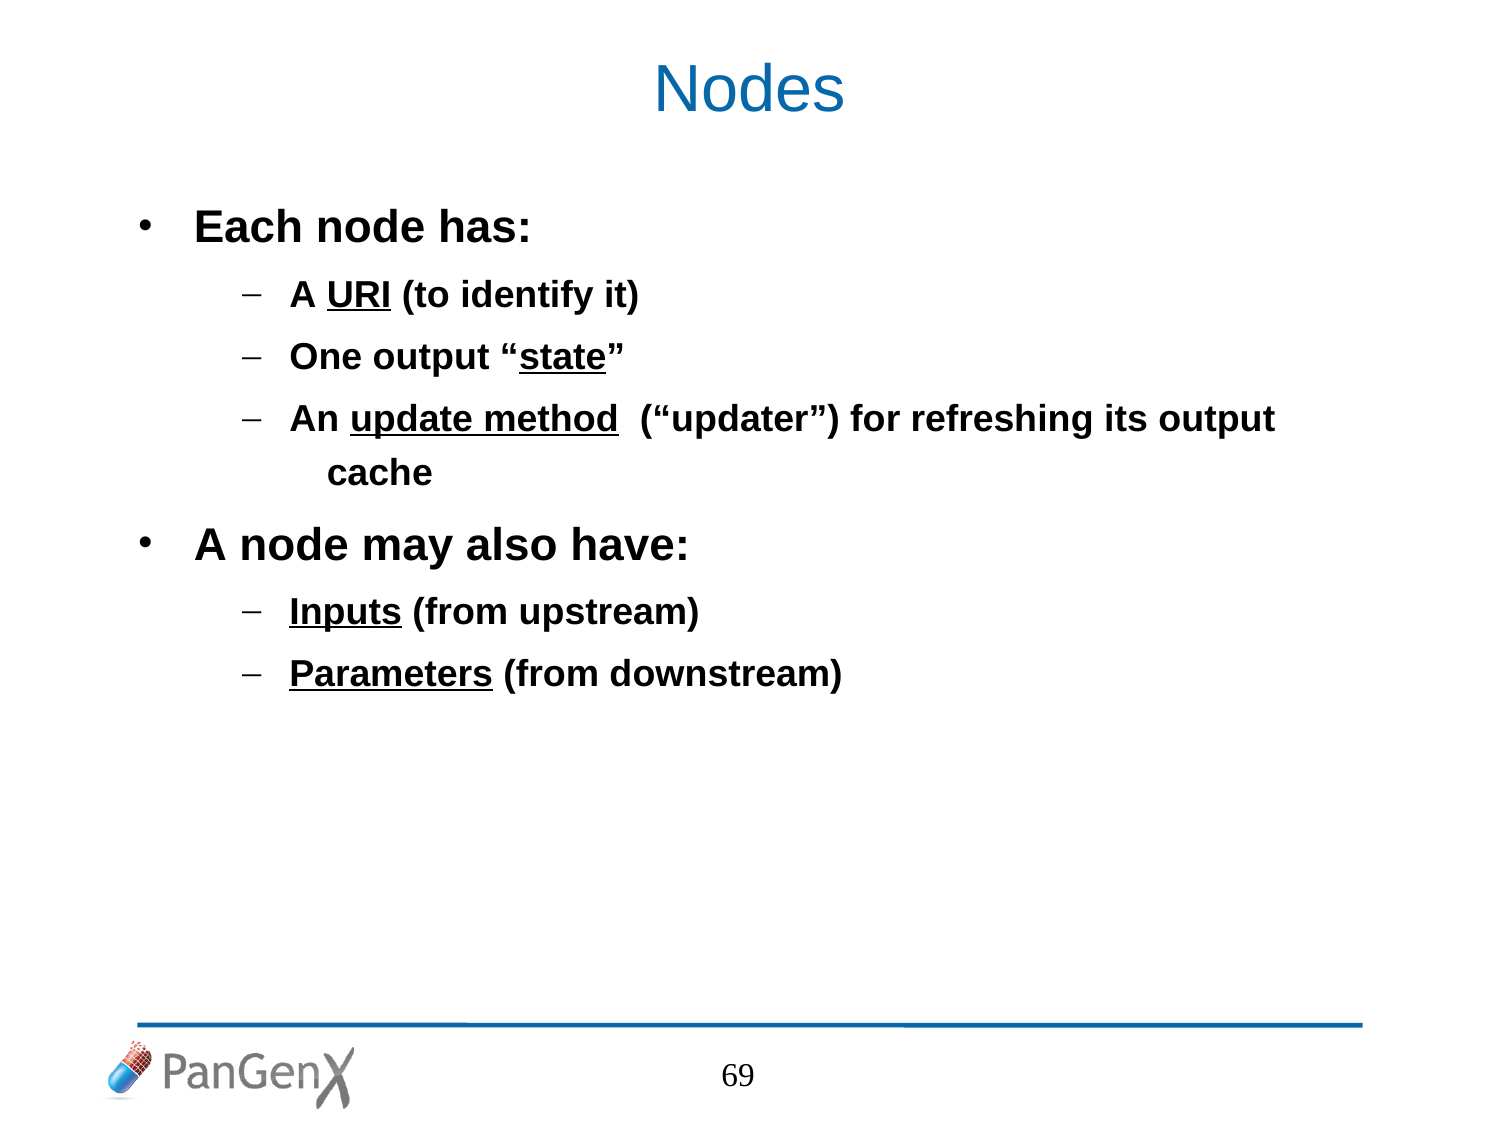

# Nodes
Each node has:
A URI (to identify it)
One output “state”
An update method (“updater”) for refreshing its output cache
A node may also have:
Inputs (from upstream)
Parameters (from downstream)
69